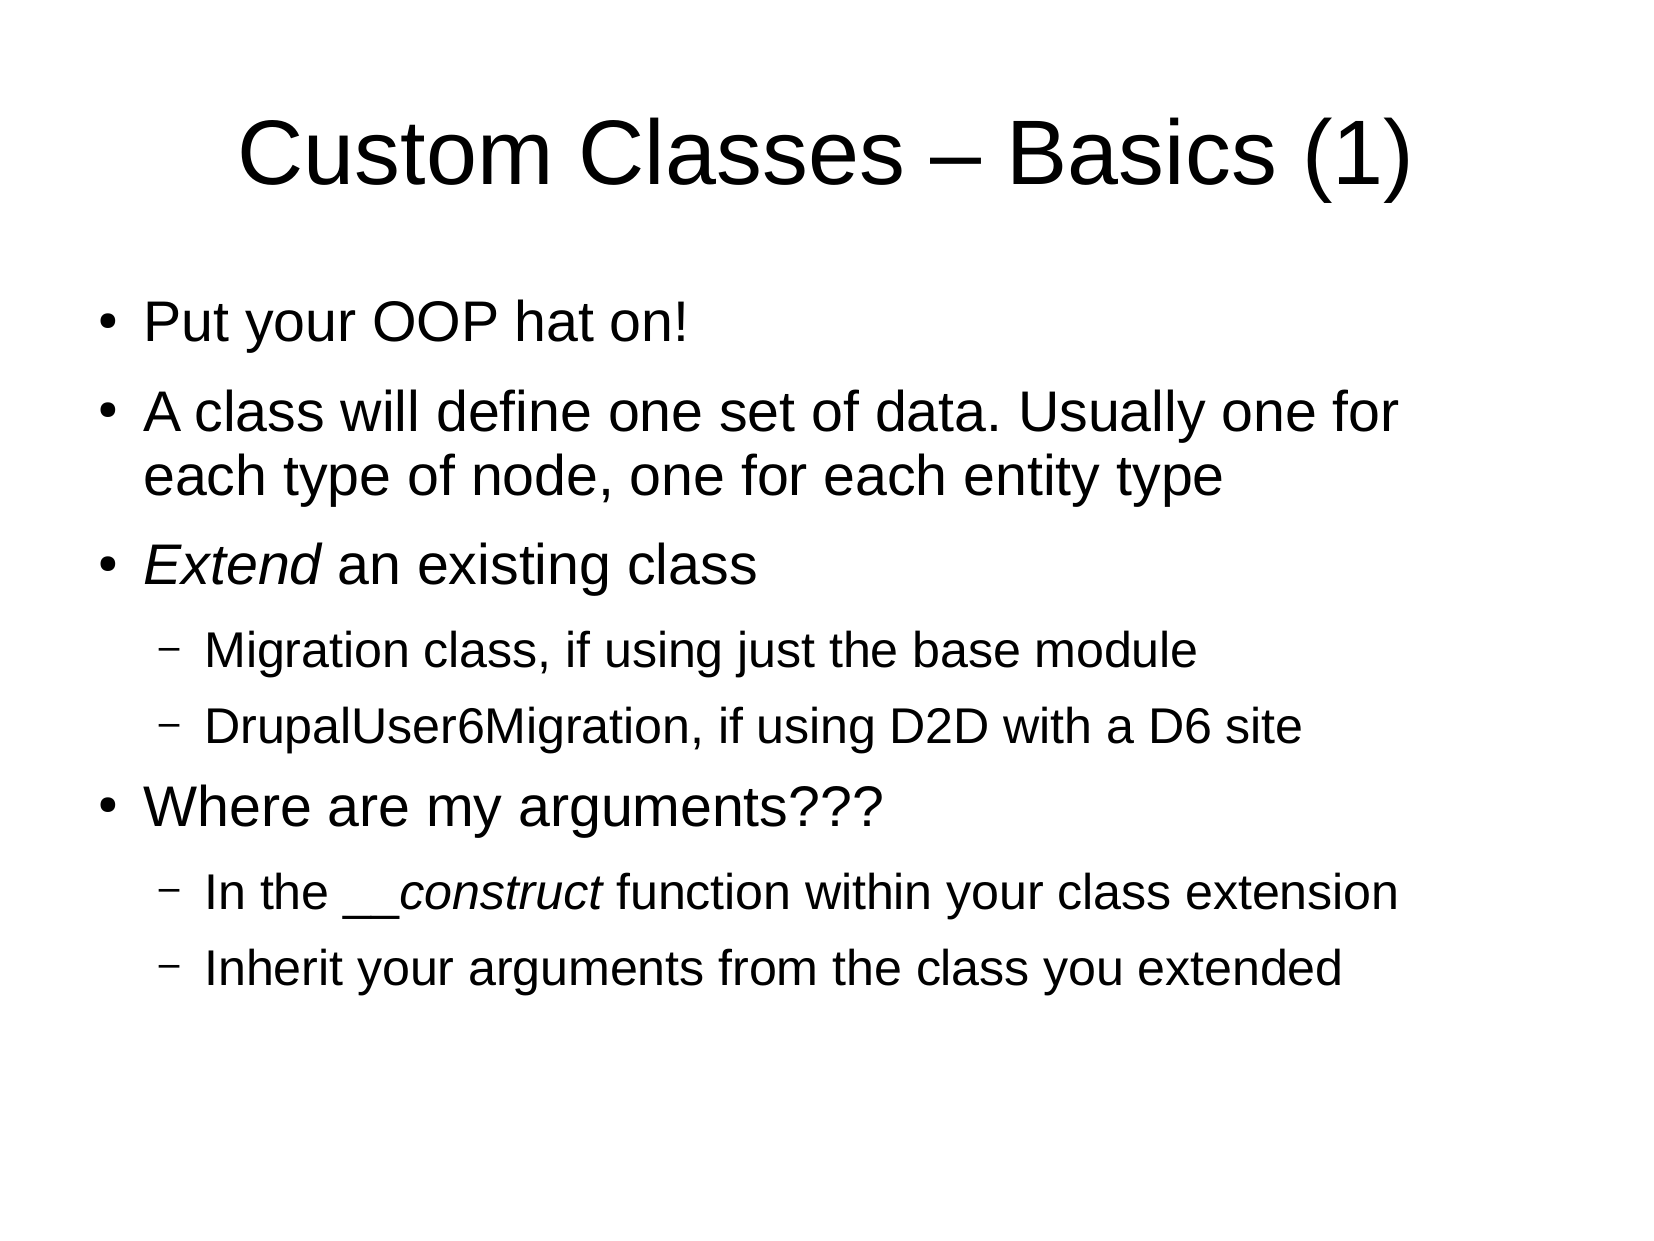

# Custom Classes – Basics (1)
Put your OOP hat on!
A class will define one set of data. Usually one for each type of node, one for each entity type
Extend an existing class
Migration class, if using just the base module
DrupalUser6Migration, if using D2D with a D6 site
Where are my arguments???
In the __construct function within your class extension
Inherit your arguments from the class you extended